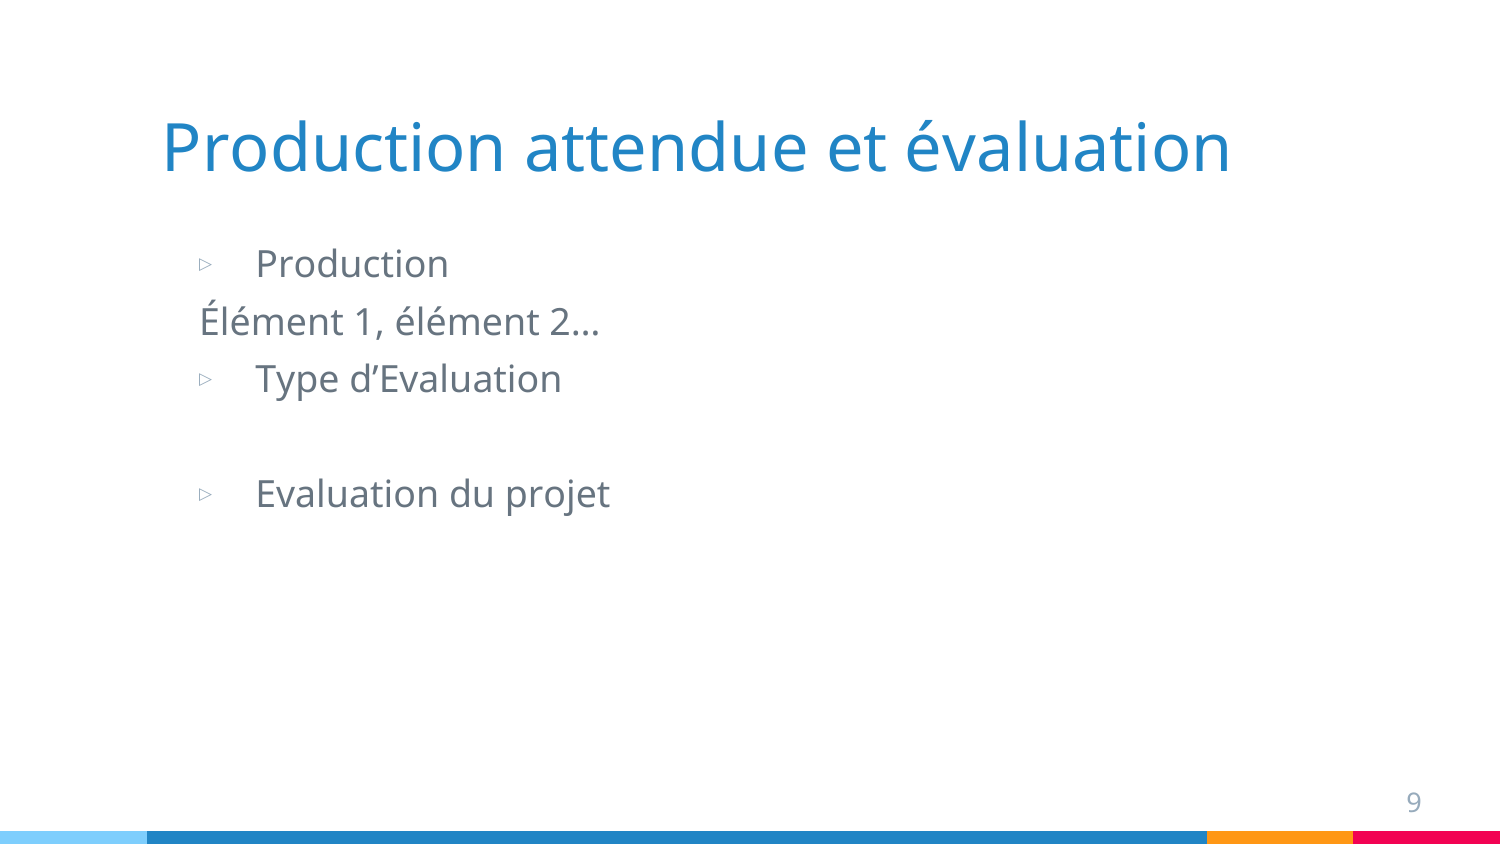

# Production attendue et évaluation
Production
Élément 1, élément 2…
Type d’Evaluation
Evaluation du projet
9